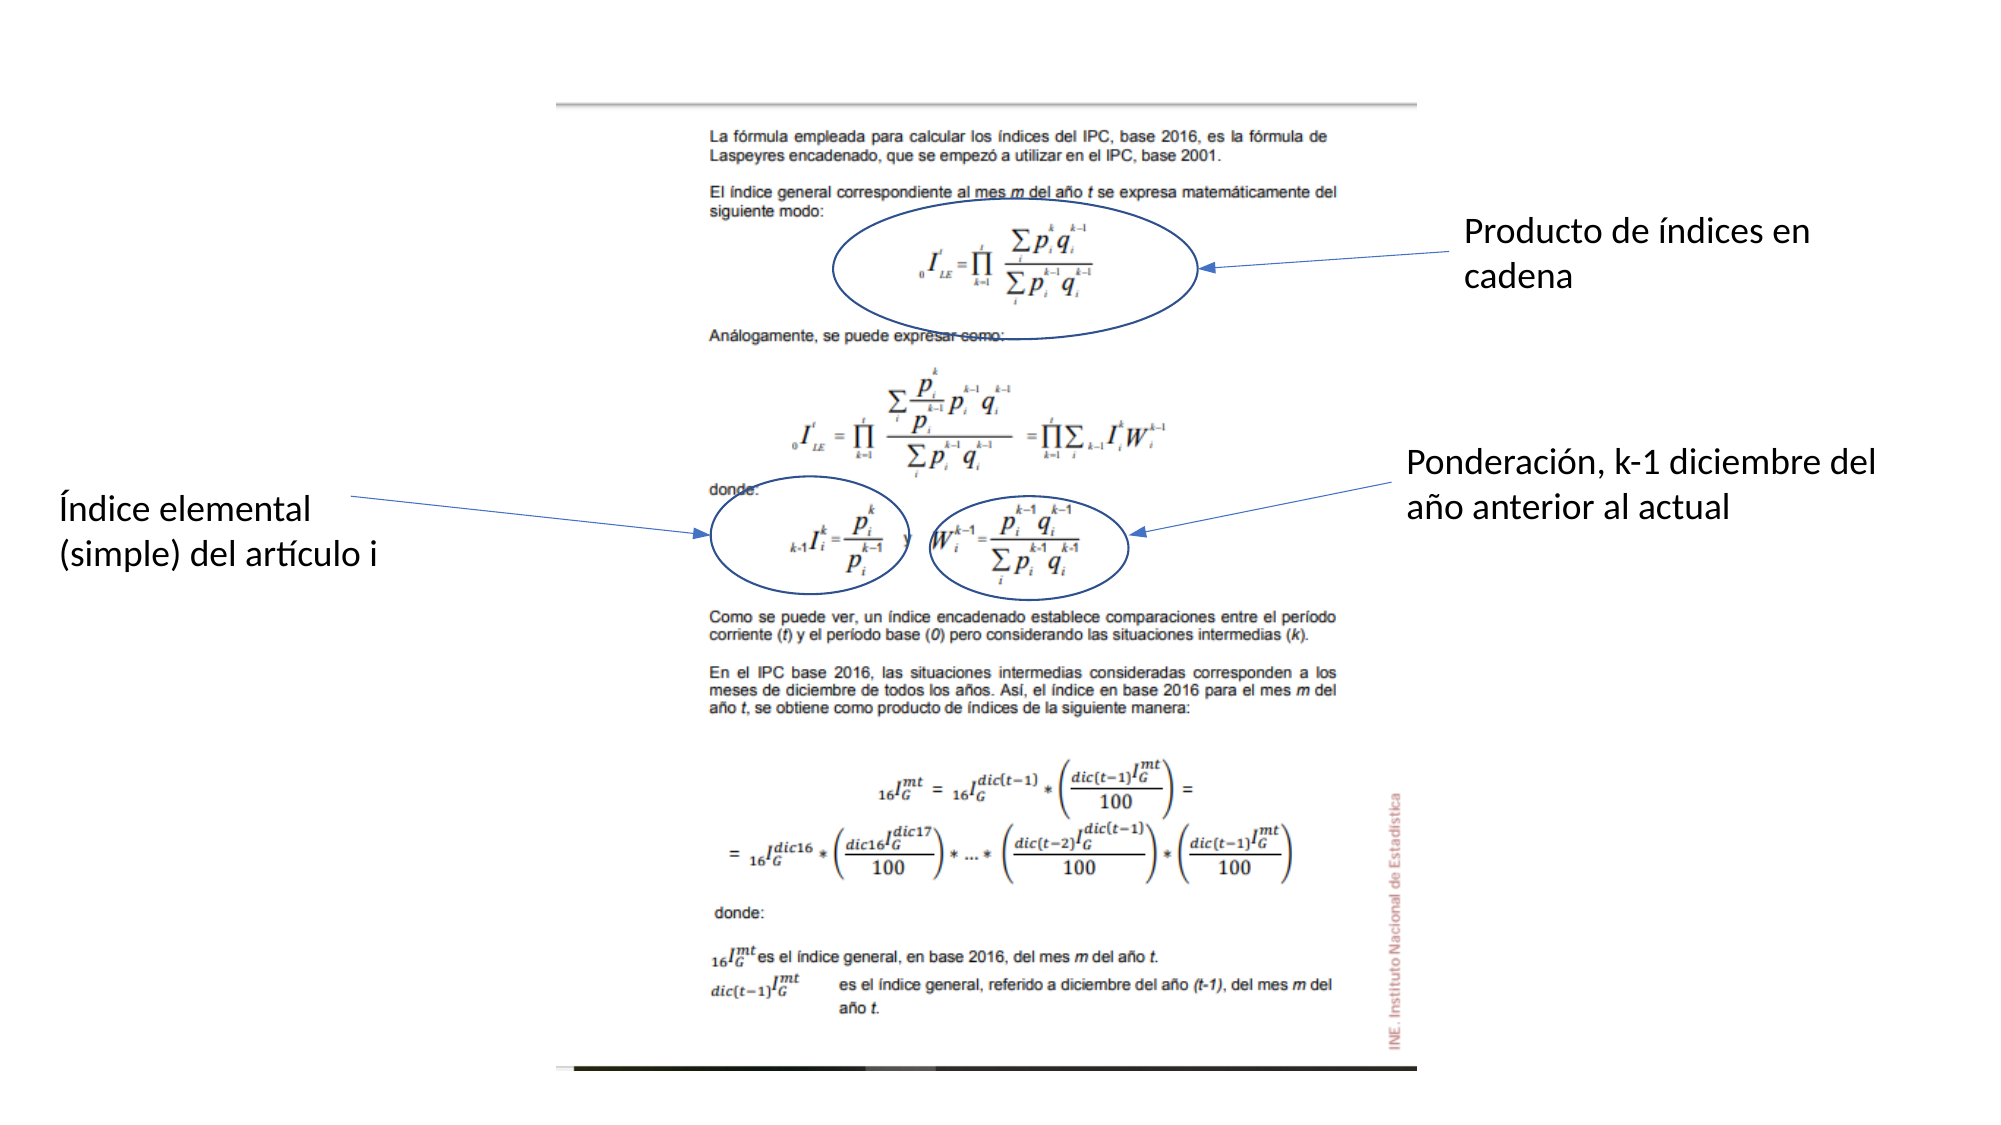

Producto de índices en cadena
Ponderación, k-1 diciembre del año anterior al actual
Índice elemental (simple) del artículo i